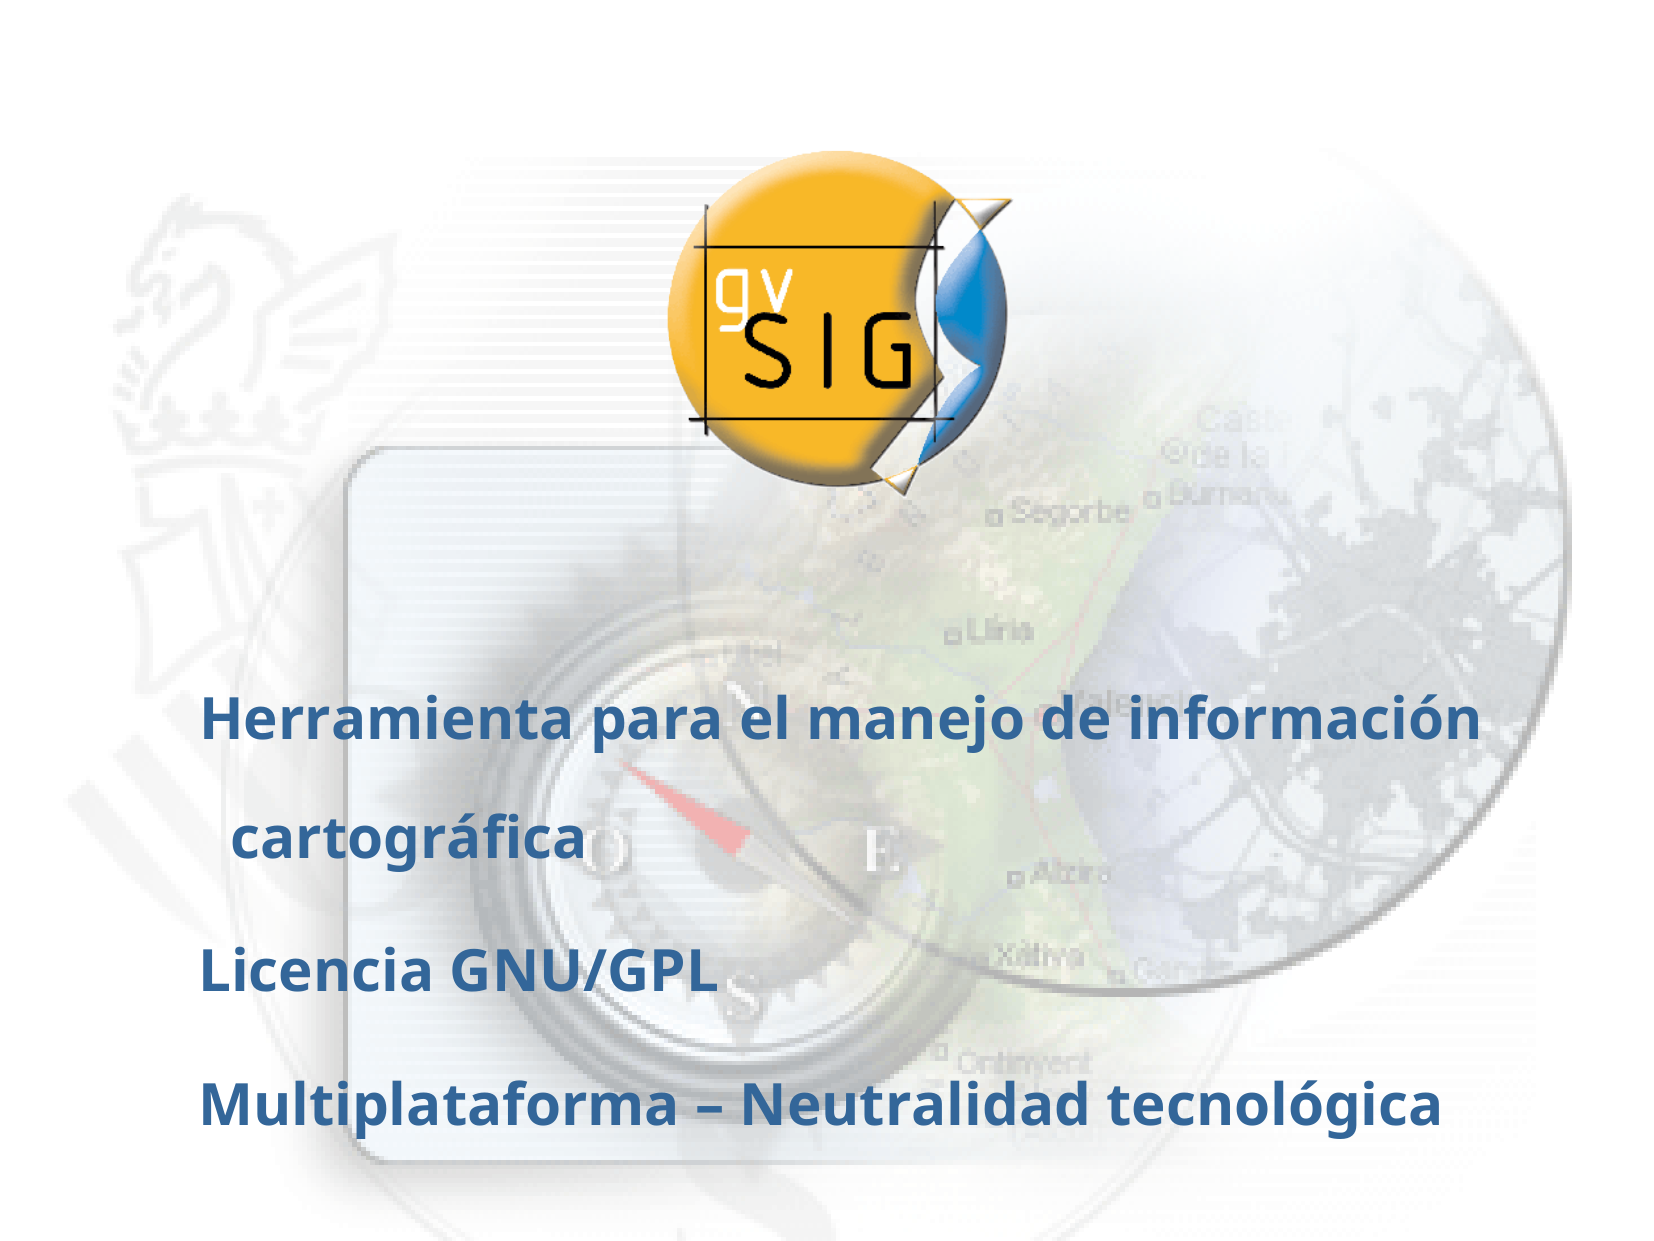

# Herramienta para el manejo de información cartográfica
 Licencia GNU/GPL
 Multiplataforma – Neutralidad tecnológica